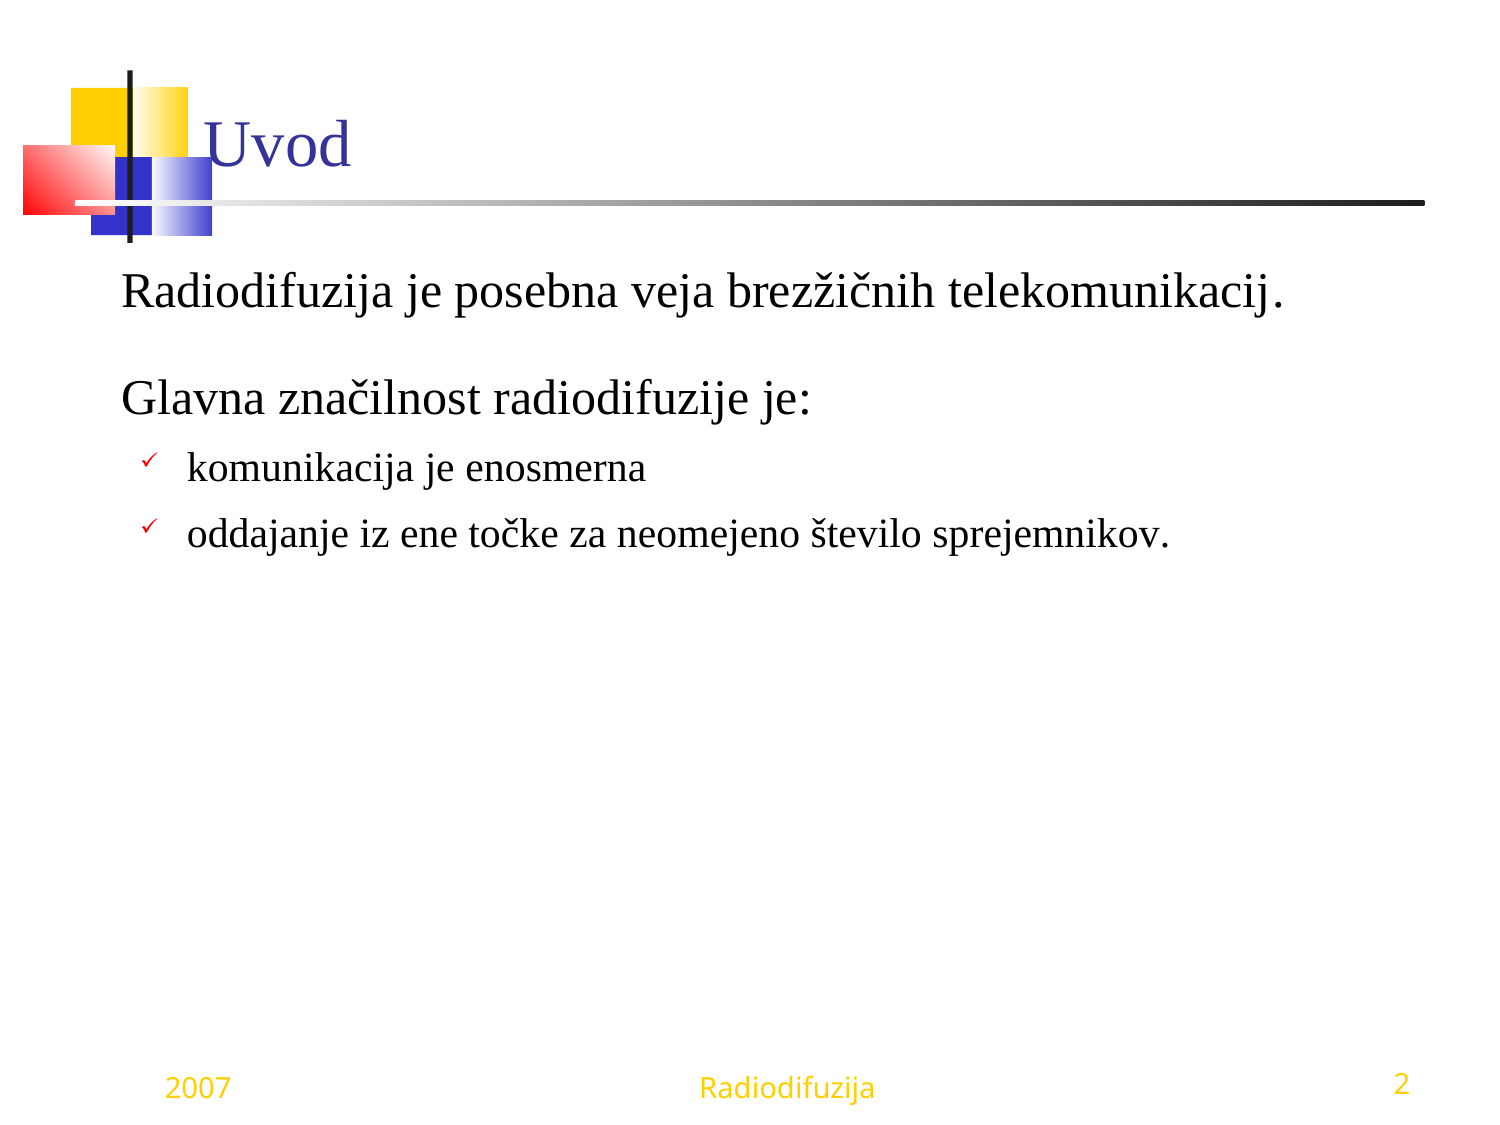

# Uvod
	Radiodifuzija je posebna veja brezžičnih telekomunikacij.
	Glavna značilnost radiodifuzije je:
komunikacija je enosmerna
oddajanje iz ene točke za neomejeno število sprejemnikov.
2007
Radiodifuzija